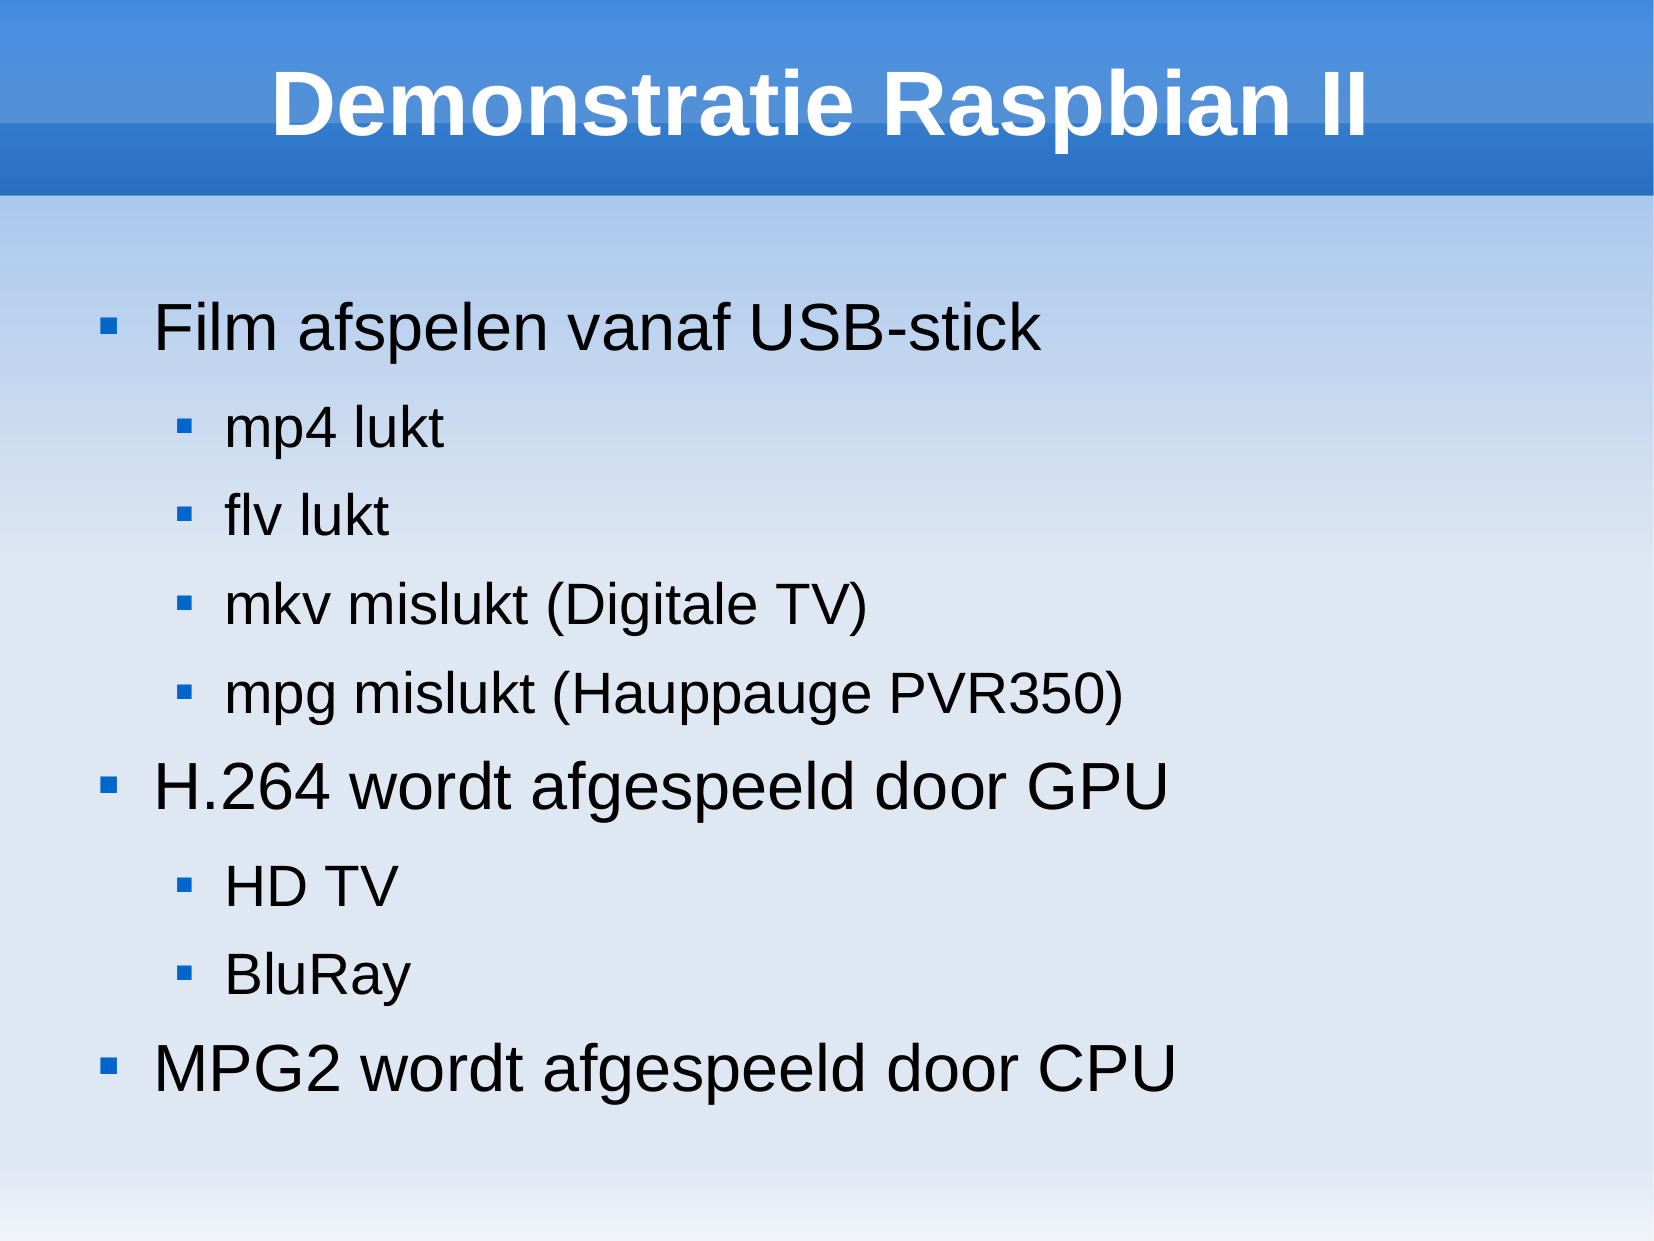

# Demonstratie Raspbian II
Film afspelen vanaf USB-stick
mp4 lukt
flv lukt
mkv mislukt (Digitale TV)
mpg mislukt (Hauppauge PVR350)
H.264 wordt afgespeeld door GPU
HD TV
BluRay
MPG2 wordt afgespeeld door CPU